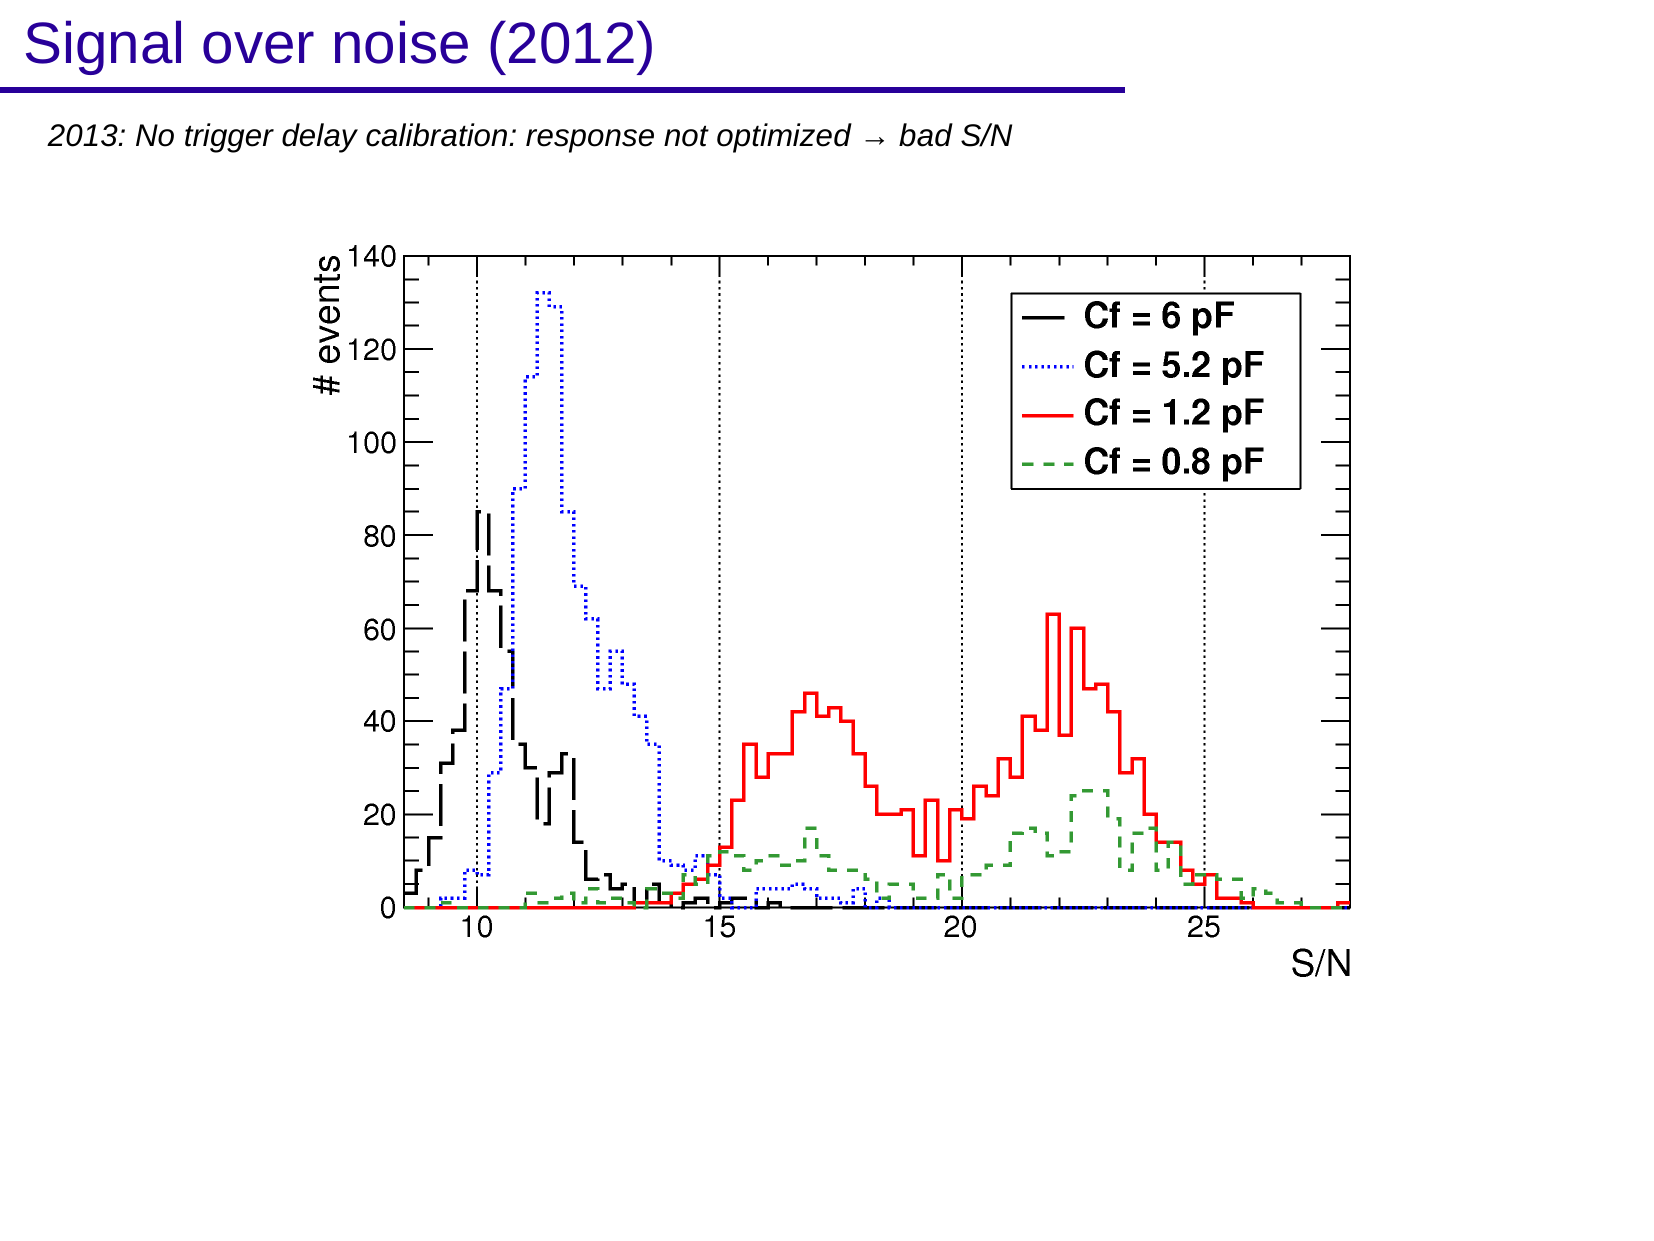

# Signal over noise (2012)
2013: No trigger delay calibration: response not optimized → bad S/N